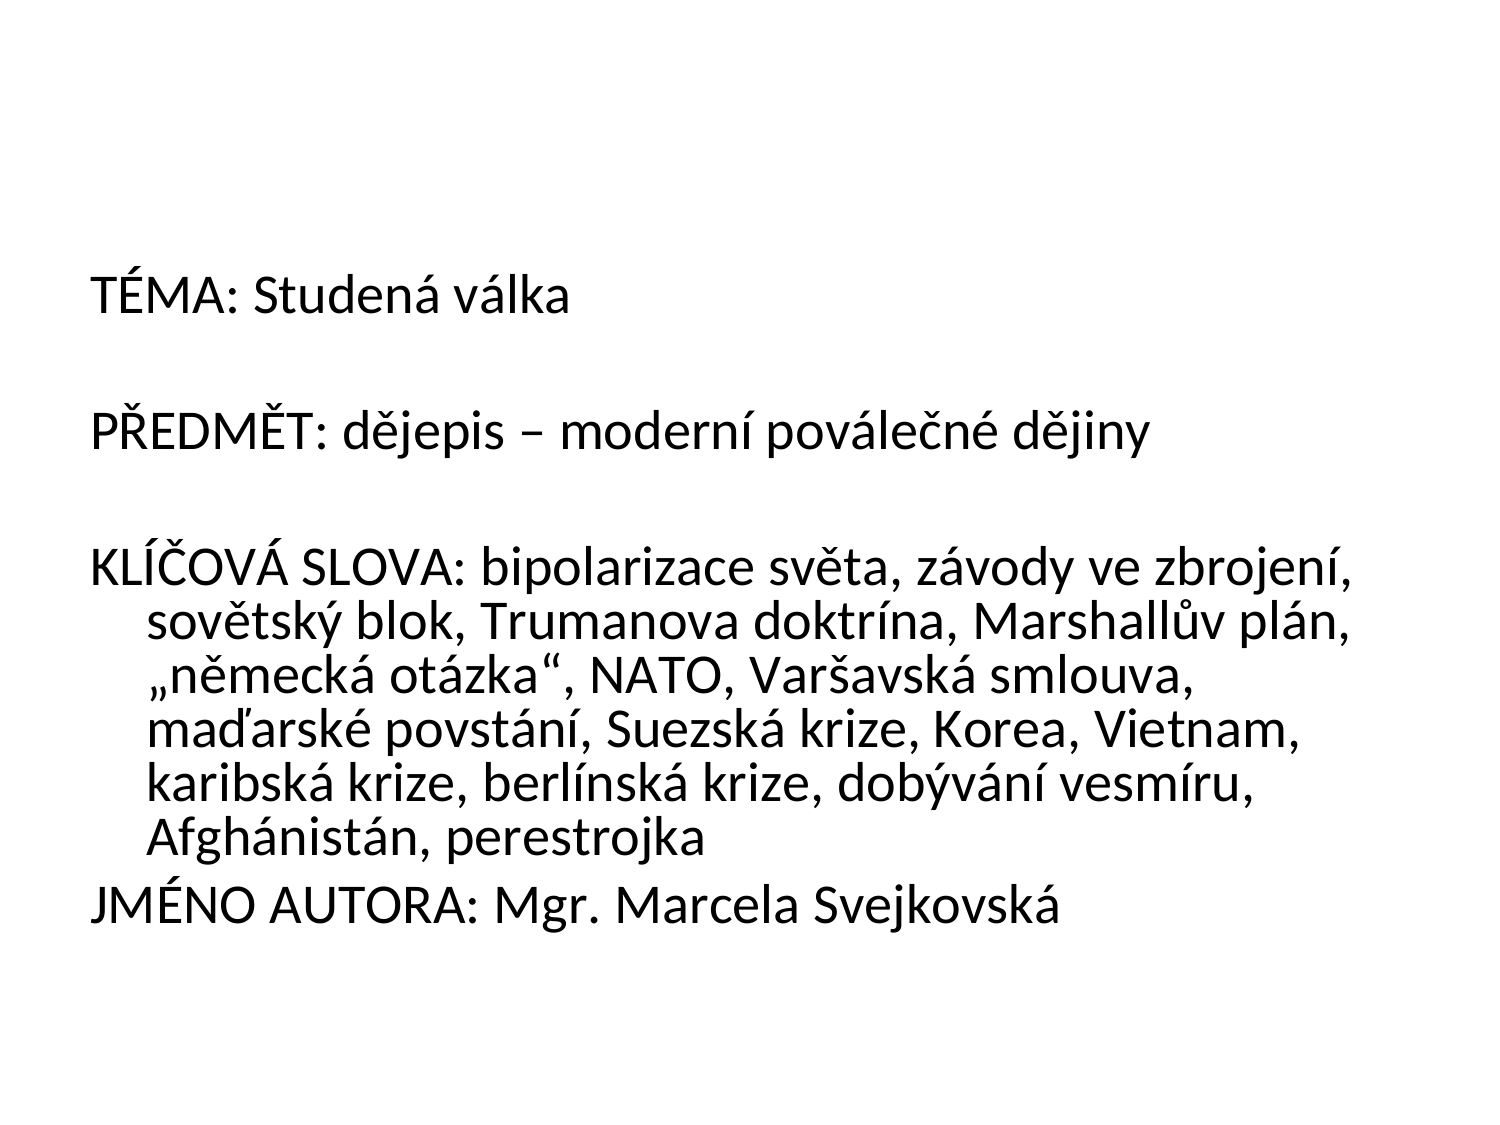

#
TÉMA: Studená válka
PŘEDMĚT: dějepis – moderní poválečné dějiny
KLÍČOVÁ SLOVA: bipolarizace světa, závody ve zbrojení, sovětský blok, Trumanova doktrína, Marshallův plán, „německá otázka“, NATO, Varšavská smlouva, maďarské povstání, Suezská krize, Korea, Vietnam, karibská krize, berlínská krize, dobývání vesmíru, Afghánistán, perestrojka
JMÉNO AUTORA: Mgr. Marcela Svejkovská